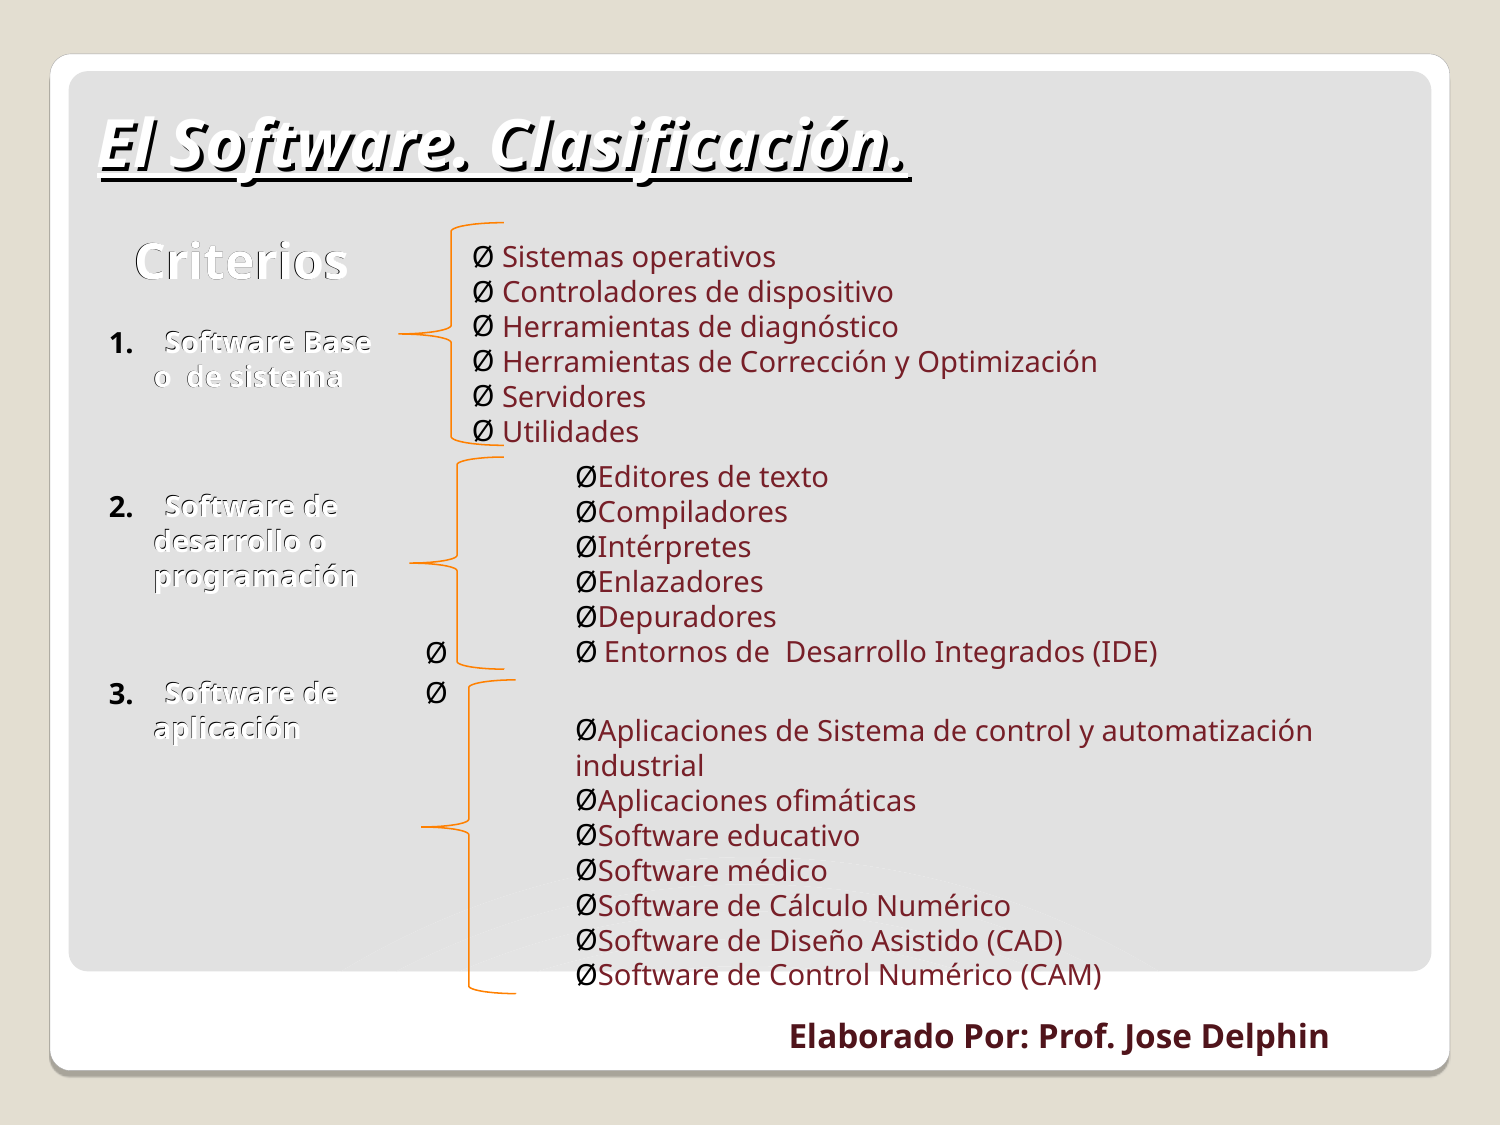

El Software. Clasificación.
 Sistemas operativos
 Controladores de dispositivo
 Herramientas de diagnóstico
 Herramientas de Corrección y Optimización
 Servidores
 Utilidades
Criterios
Software Base
 o de sistema
Editores de texto
Compiladores
Intérpretes
Enlazadores
Depuradores
Entornos de Desarrollo Integrados (IDE)
Software de
 desarrollo o
 programación
Aplicaciones de Sistema de control y automatización industrial
Aplicaciones ofimáticas
Software educativo
Software médico
Software de Cálculo Numérico
Software de Diseño Asistido (CAD)
Software de Control Numérico (CAM)
Software de
 aplicación
Elaborado Por: Prof. Jose Delphin